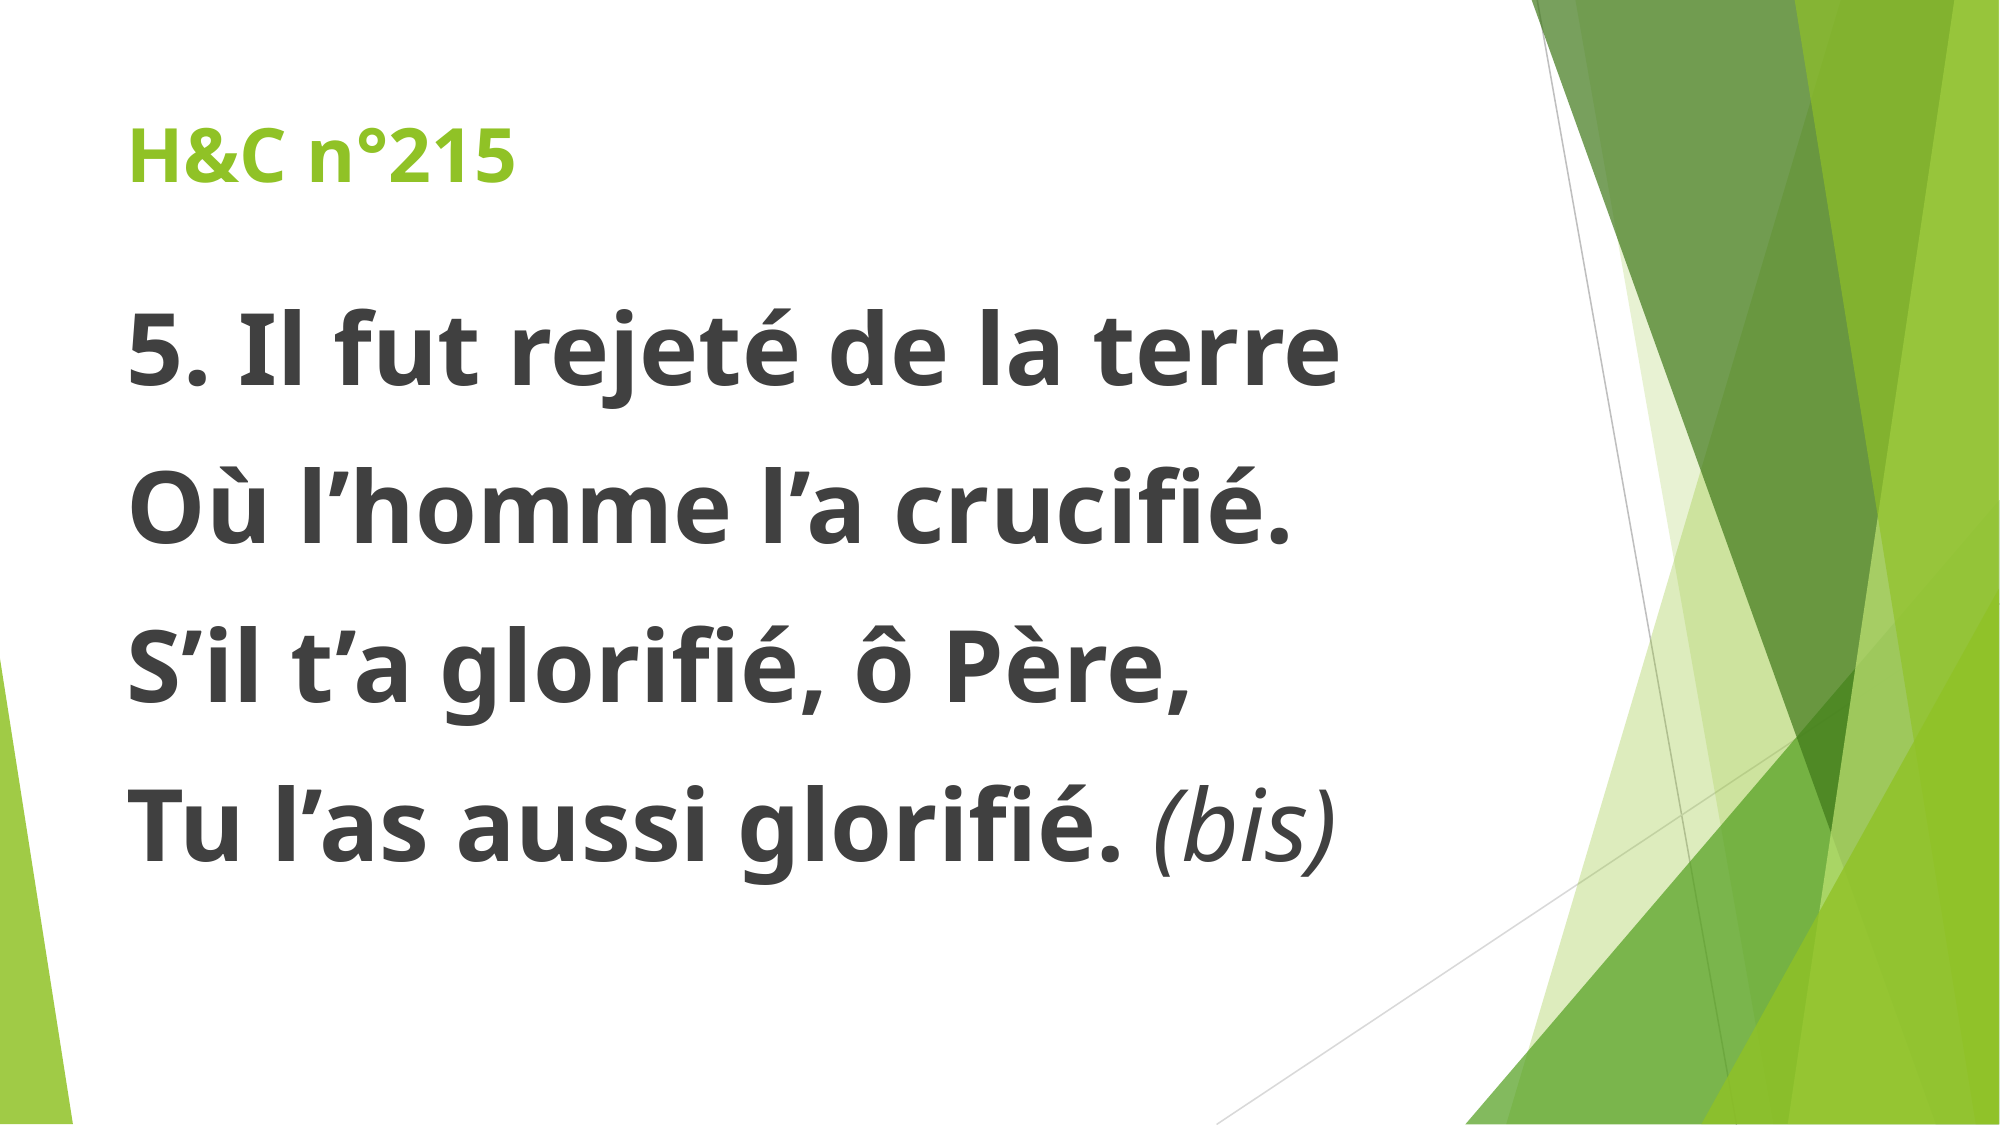

H&C n°215
5. Il fut rejeté de la terre
Où l’homme l’a crucifié.
S’il t’a glorifié, ô Père,
Tu l’as aussi glorifié. (bis)